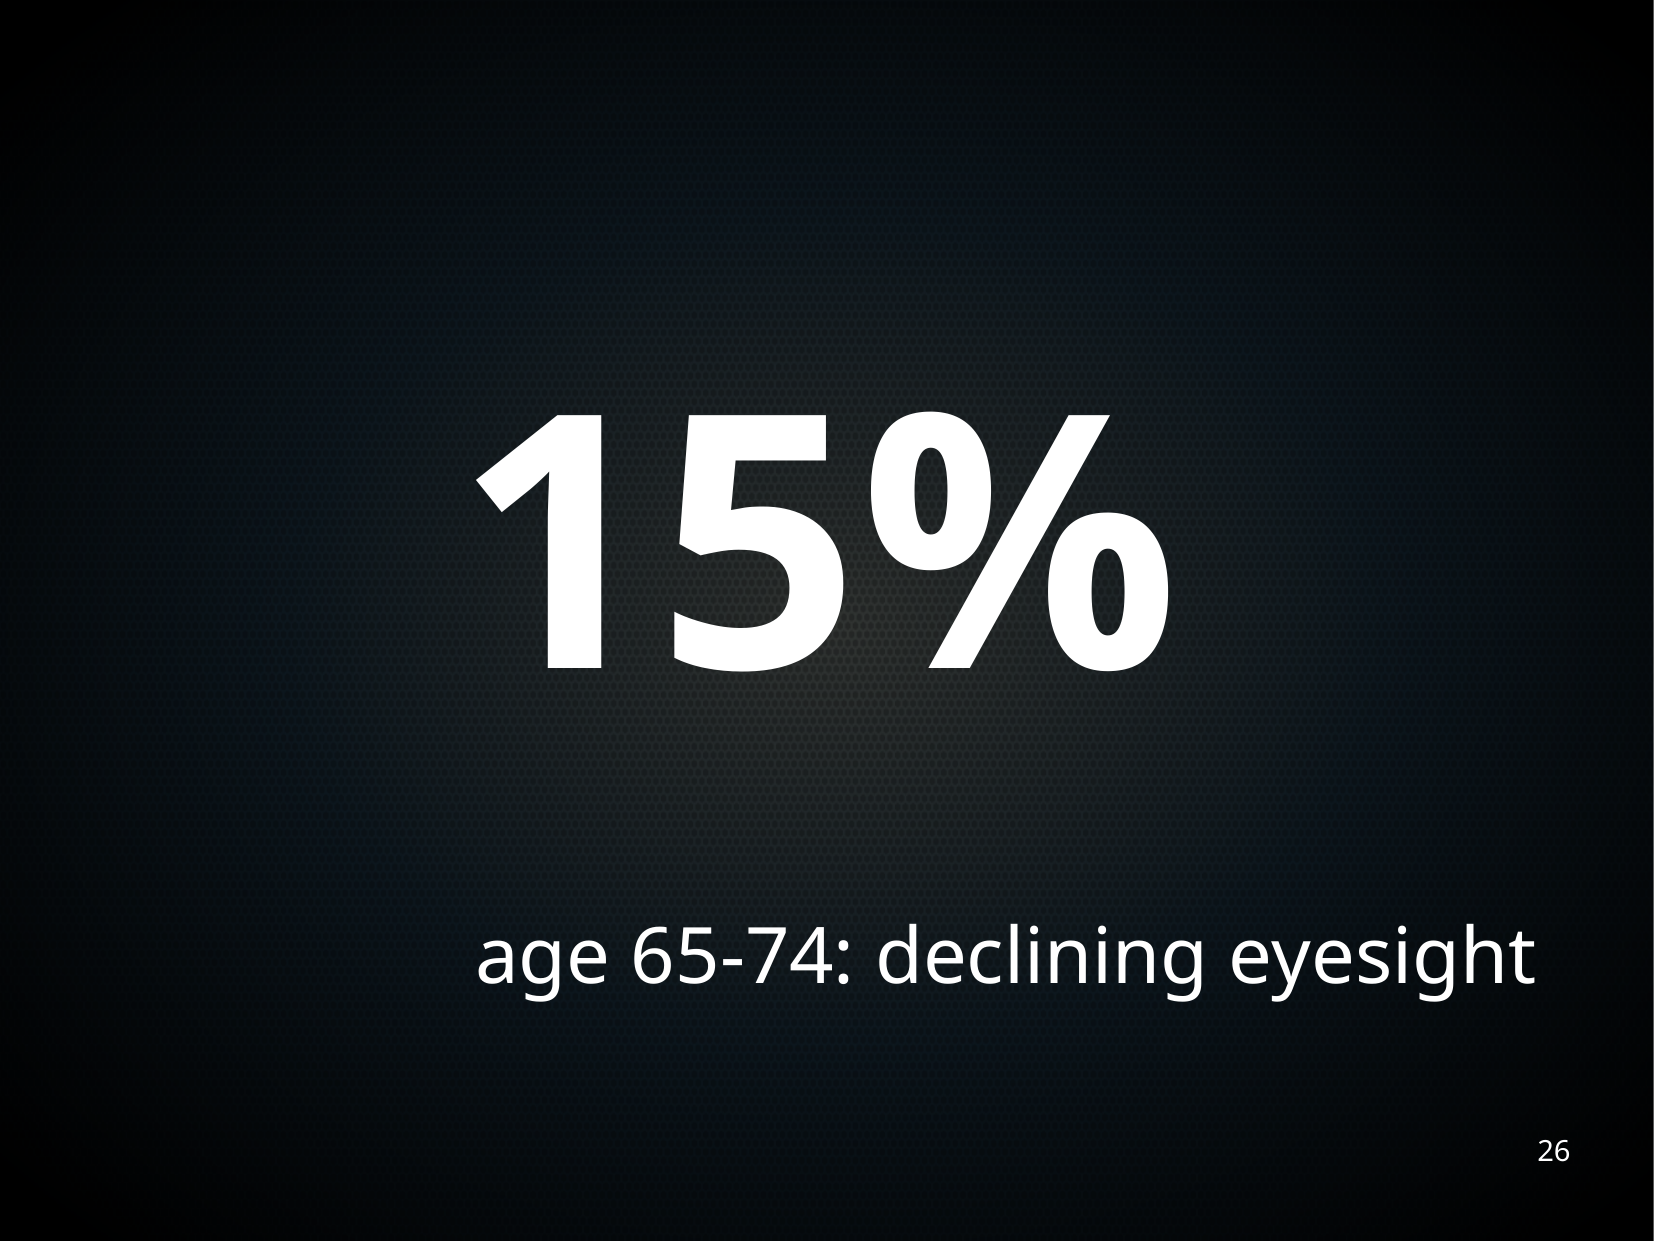

#
 15%
age 65-74: declining eyesight
26